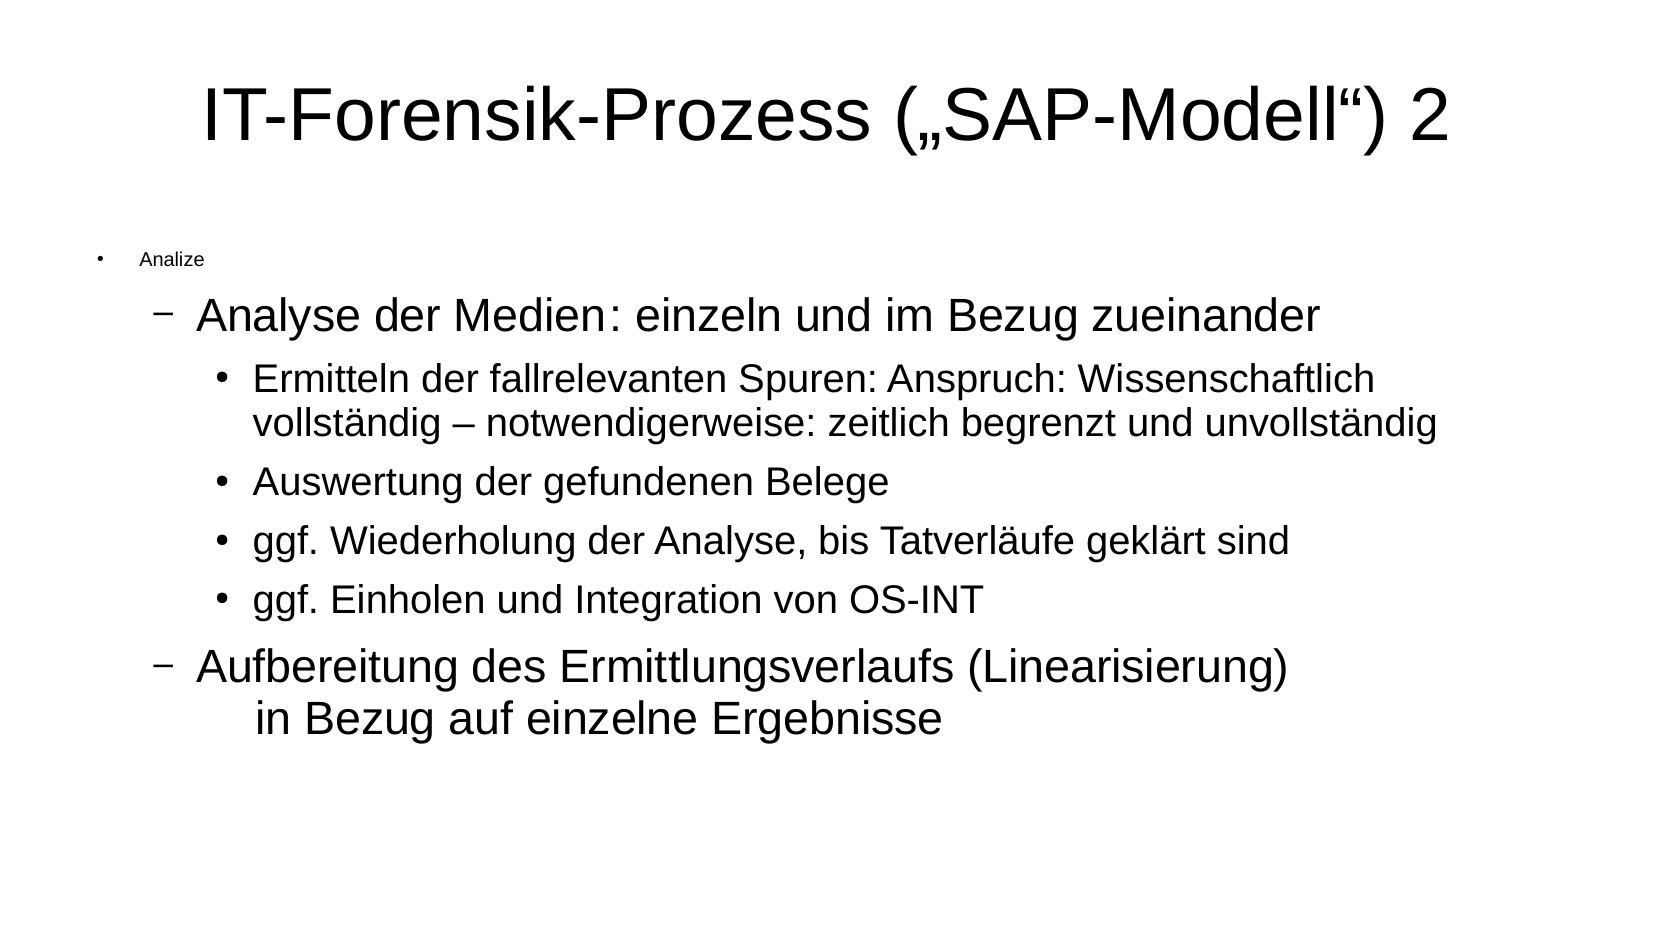

# IT-Forensik-Prozess („SAP-Modell“) 2
Analize
Analyse der Medien	: einzeln und im Bezug zueinander
Ermitteln der fallrelevanten Spuren: Anspruch: Wissenschaftlich vollständig – notwendigerweise: zeitlich begrenzt und unvollständig
Auswertung der gefundenen Belege
ggf. Wiederholung der Analyse, bis Tatverläufe geklärt sind
ggf. Einholen und Integration von OS-INT
Aufbereitung des Ermittlungsverlaufs (Linearisierung)
	in Bezug auf einzelne Ergebnisse